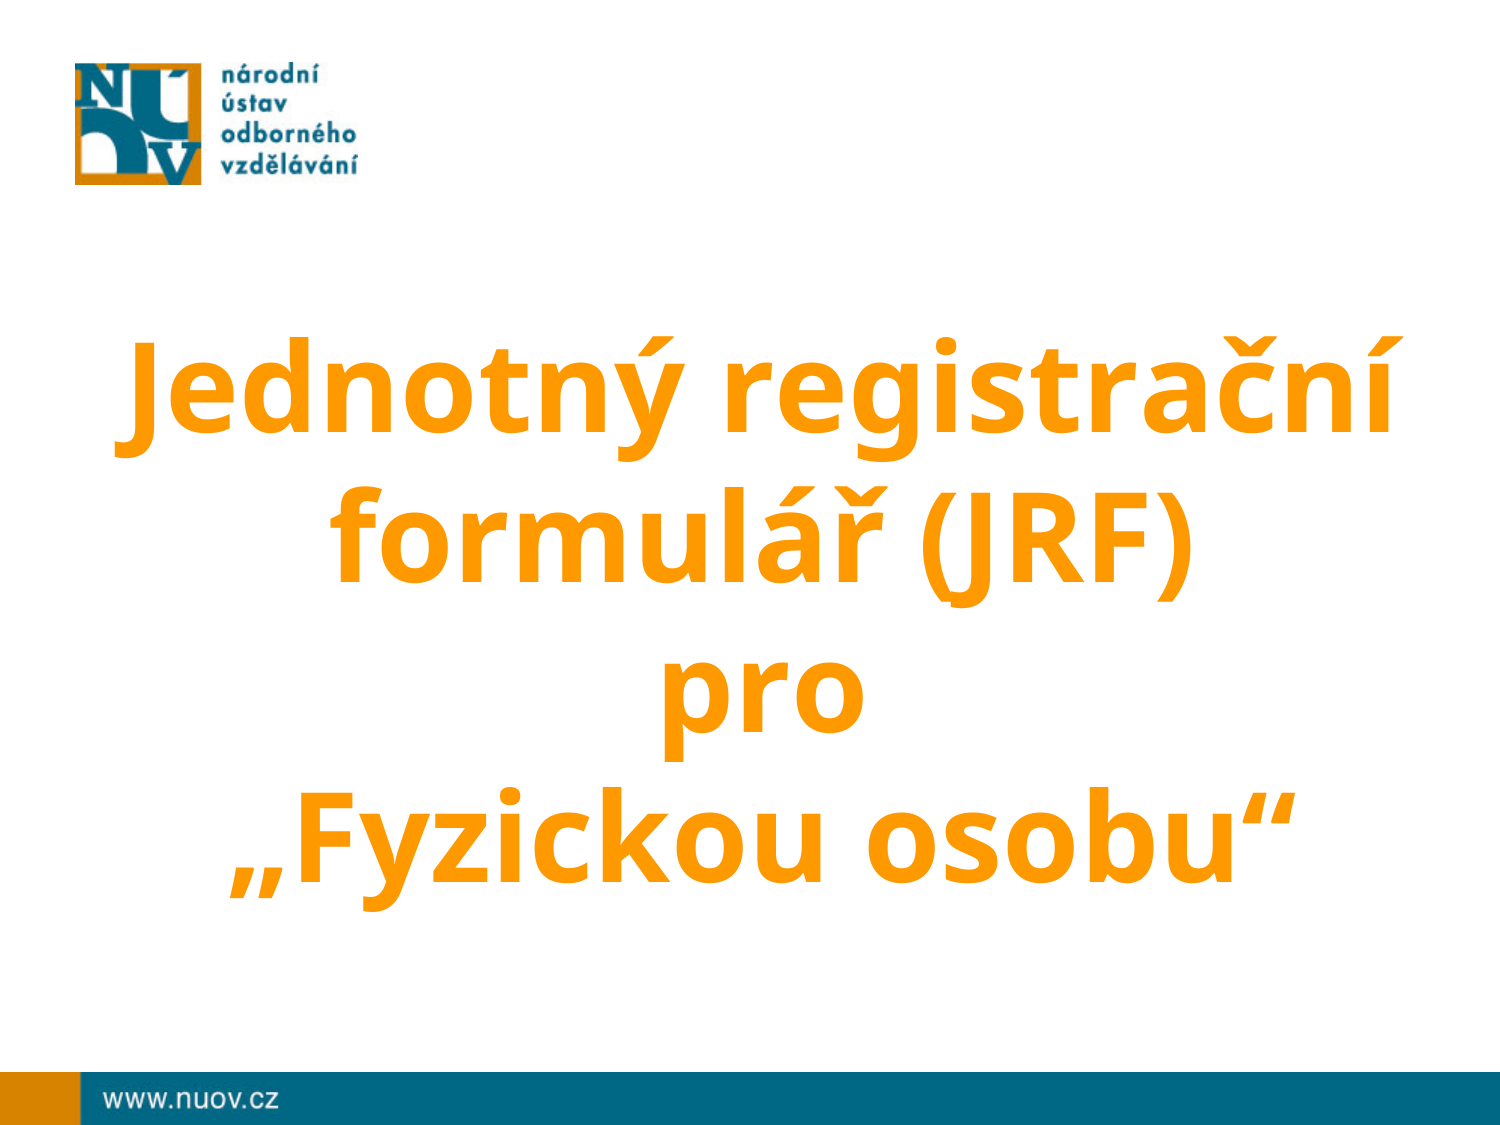

Jednotný registrační formulář (JRF)
pro
„Fyzickou osobu“